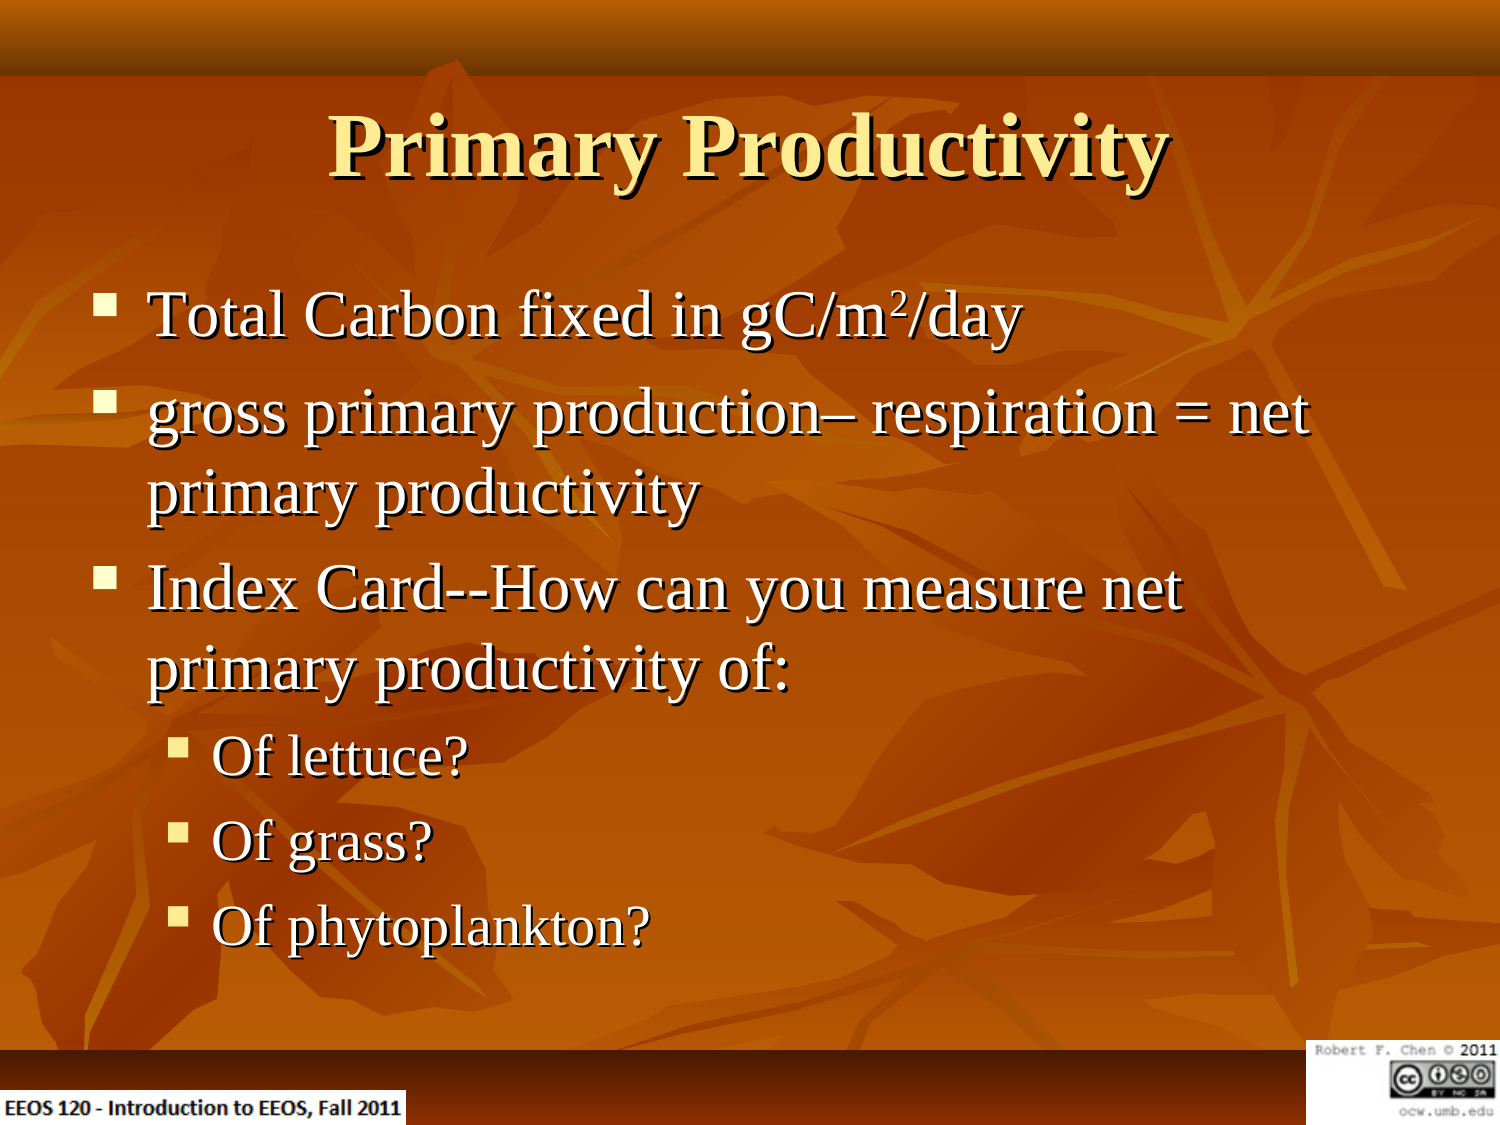

# Primary Productivity
Total Carbon fixed in gC/m2/day
gross primary production– respiration = net primary productivity
Index Card--How can you measure net primary productivity of:
Of lettuce?
Of grass?
Of phytoplankton?